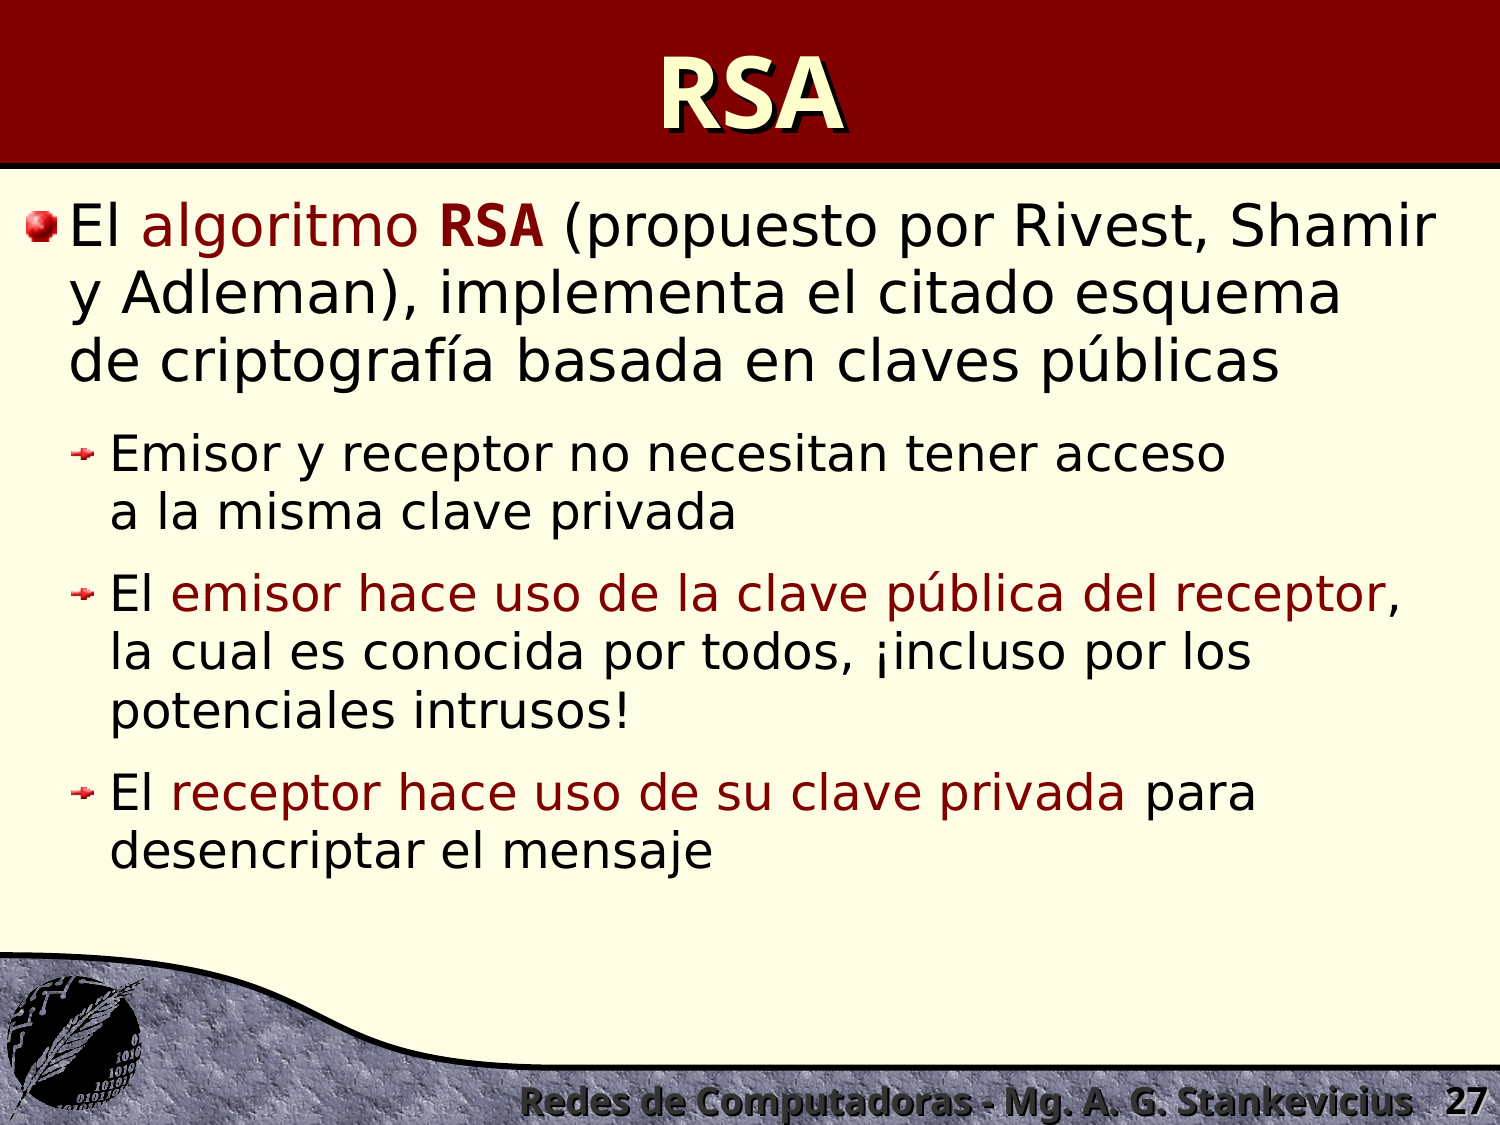

# RSA
El algoritmo RSA (propuesto por Rivest, Shamir y Adleman), implementa el citado esquema
de criptografía basada en claves públicas
Emisor y receptor no necesitan tener acceso
a la misma clave privada
El emisor hace uso de la clave pública del receptor,
la cual es conocida por todos, ¡incluso por los potenciales intrusos!
El receptor hace uso de su clave privada para desencriptar el mensaje
27